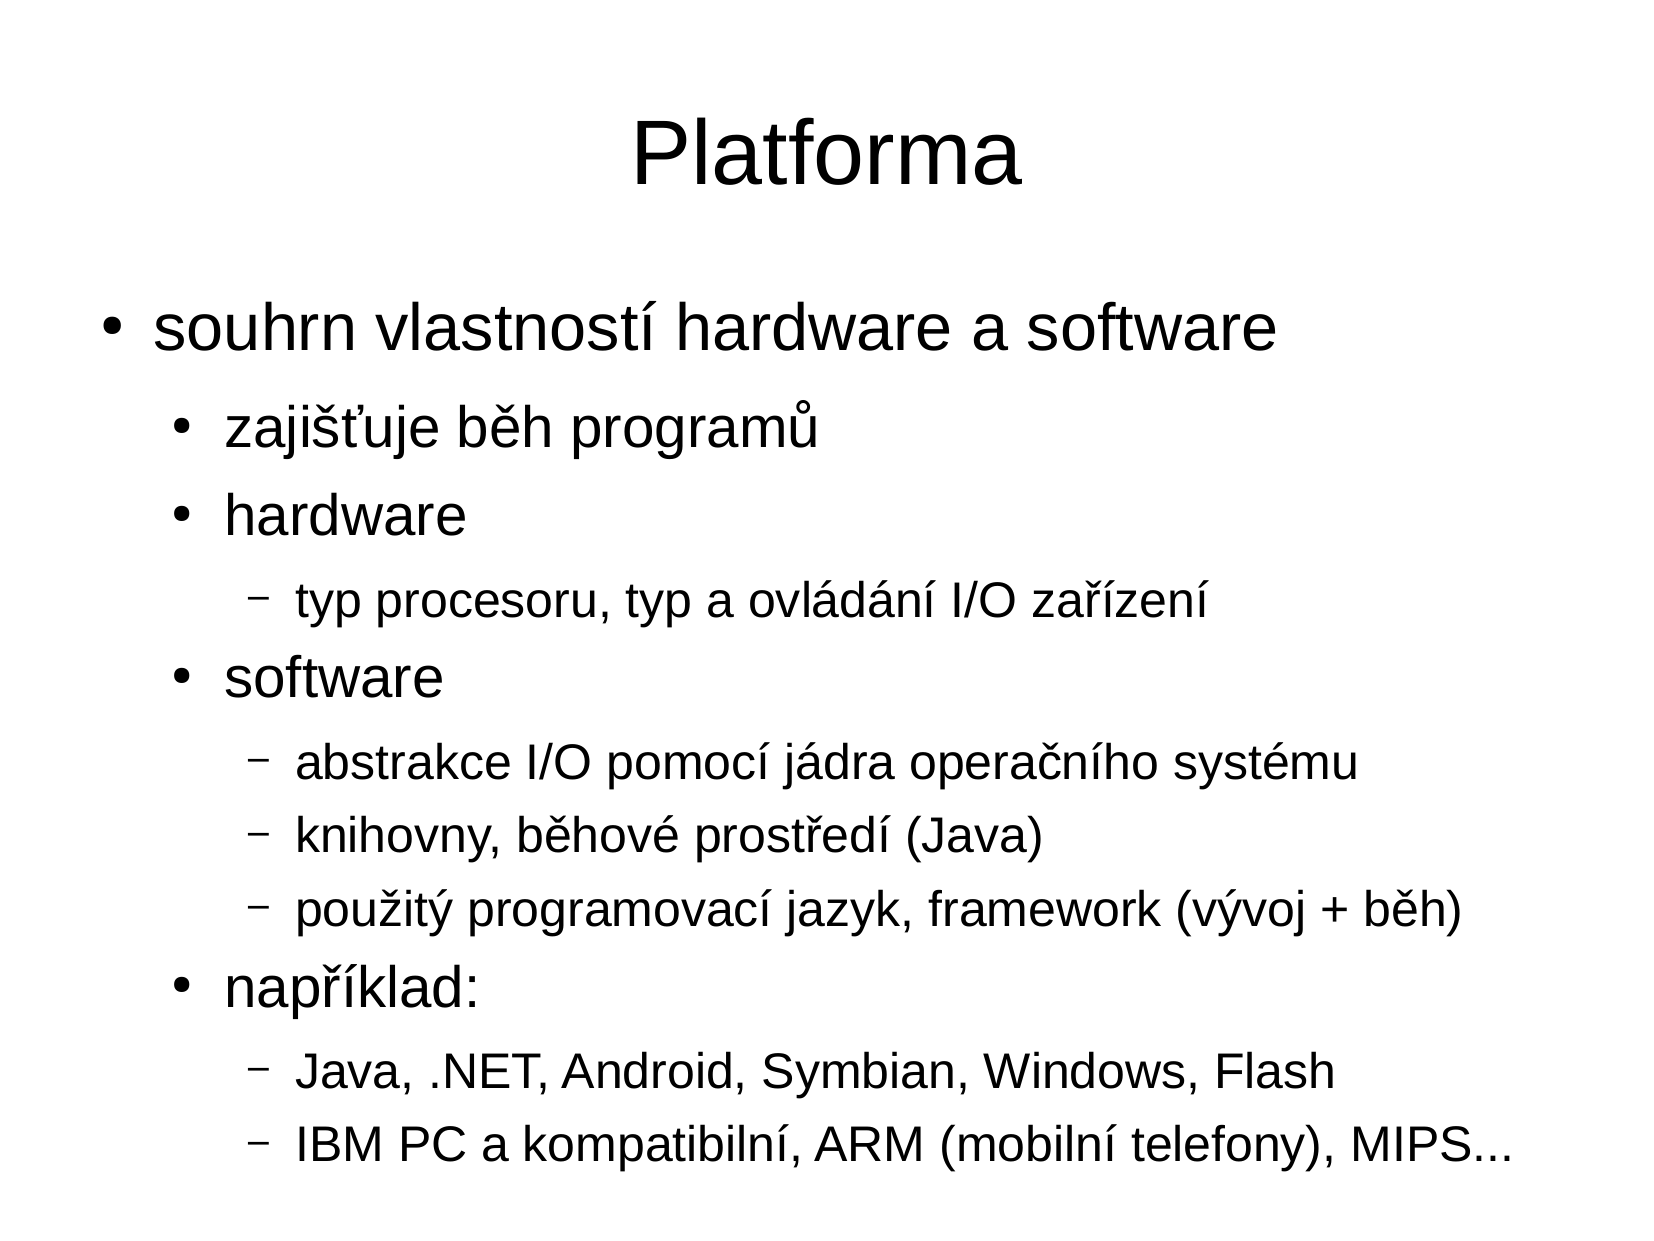

# Platforma
souhrn vlastností hardware a software
zajišťuje běh programů
hardware
typ procesoru, typ a ovládání I/O zařízení
software
abstrakce I/O pomocí jádra operačního systému
knihovny, běhové prostředí (Java)
použitý programovací jazyk, framework (vývoj + běh)
například:
Java, .NET, Android, Symbian, Windows, Flash
IBM PC a kompatibilní, ARM (mobilní telefony), MIPS...